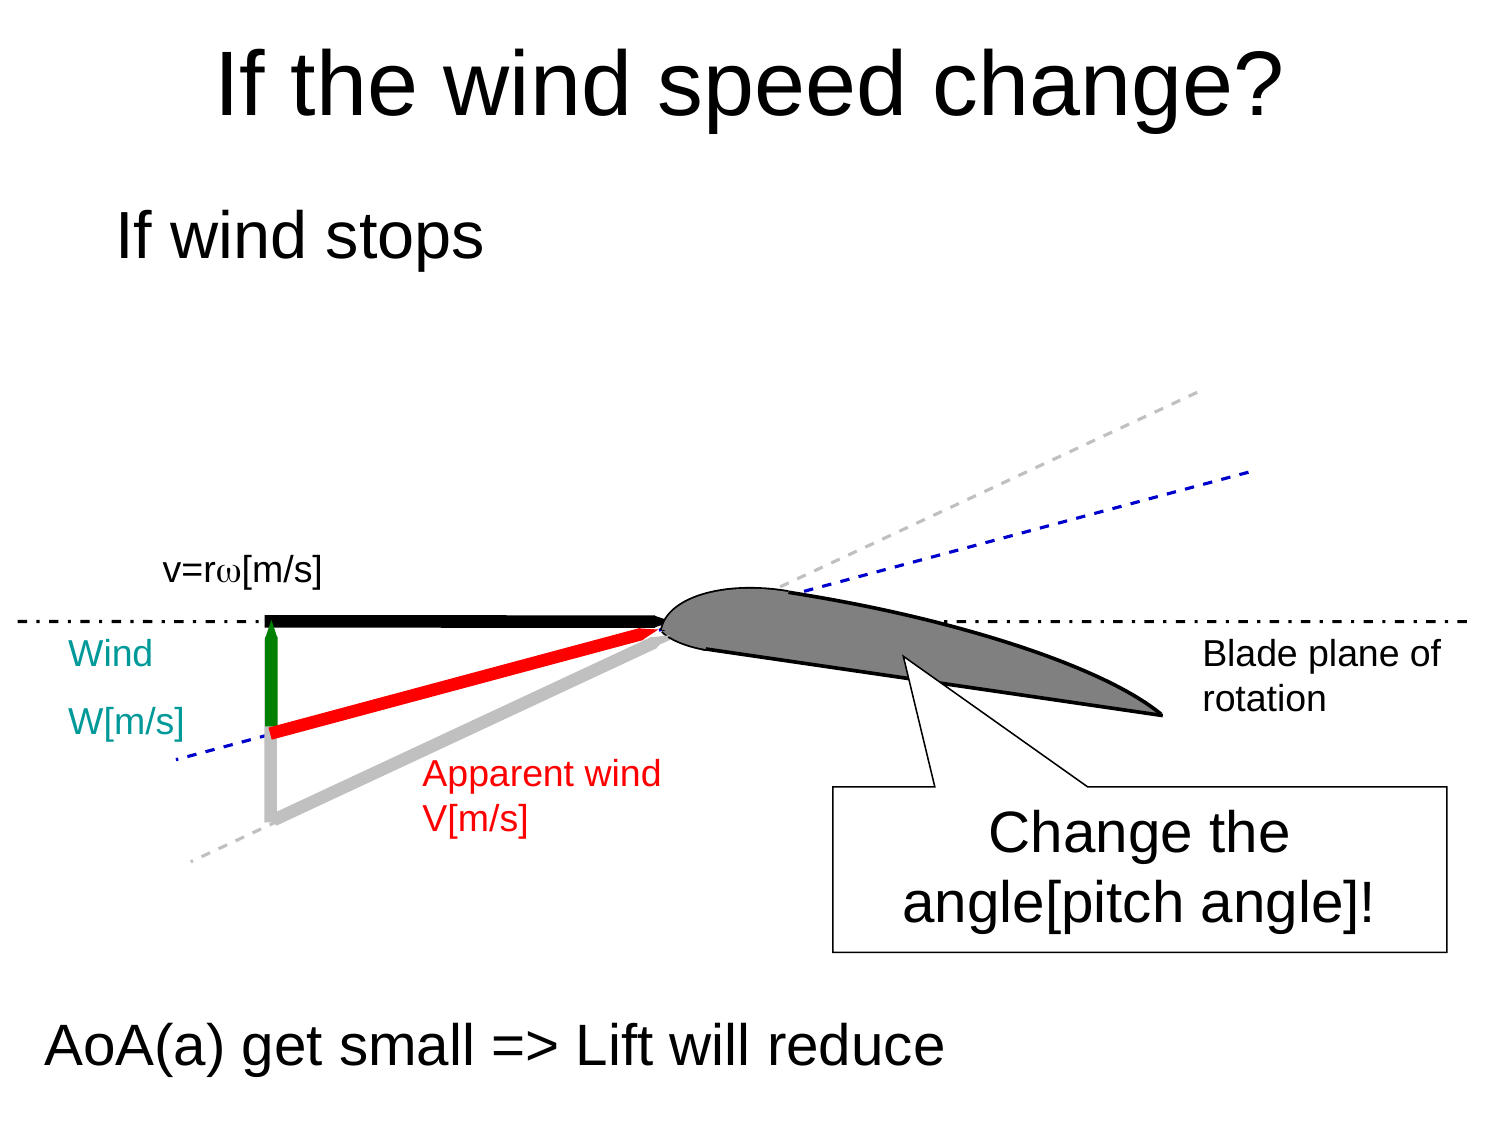

# If the wind speed change?
If wind stops
v=rw[m/s]
Wind
W[m/s]
Blade plane of rotation
Apparent wind
V[m/s]
Change the angle[pitch angle]!
AoA(a) get small => Lift will reduce